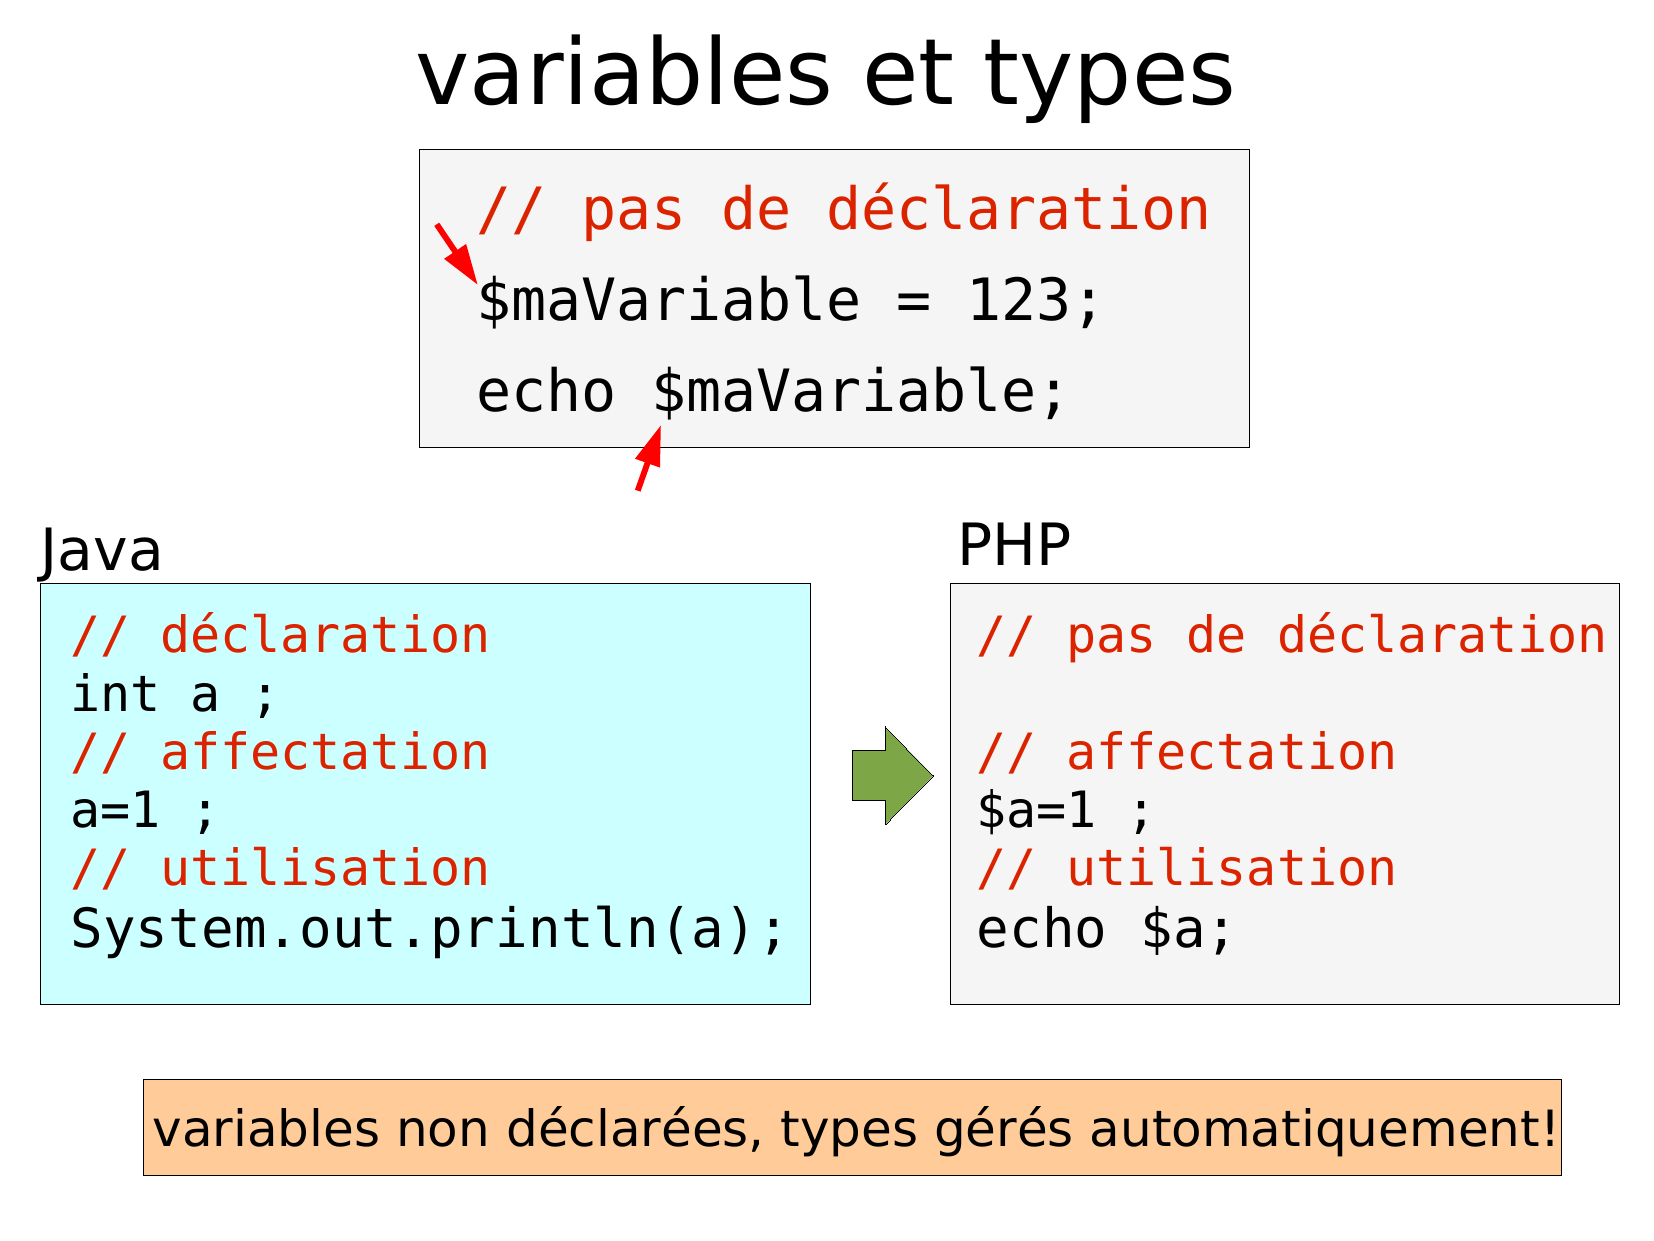

# variables et types
// pas de déclaration
$maVariable = 123;
echo $maVariable;
PHP
Java
// déclaration
int a ;
// affectation
a=1 ;
// utilisation
System.out.println(a);
// pas de déclaration
// affectation
$a=1 ;
// utilisation
echo $a;
variables non déclarées, types gérés automatiquement!